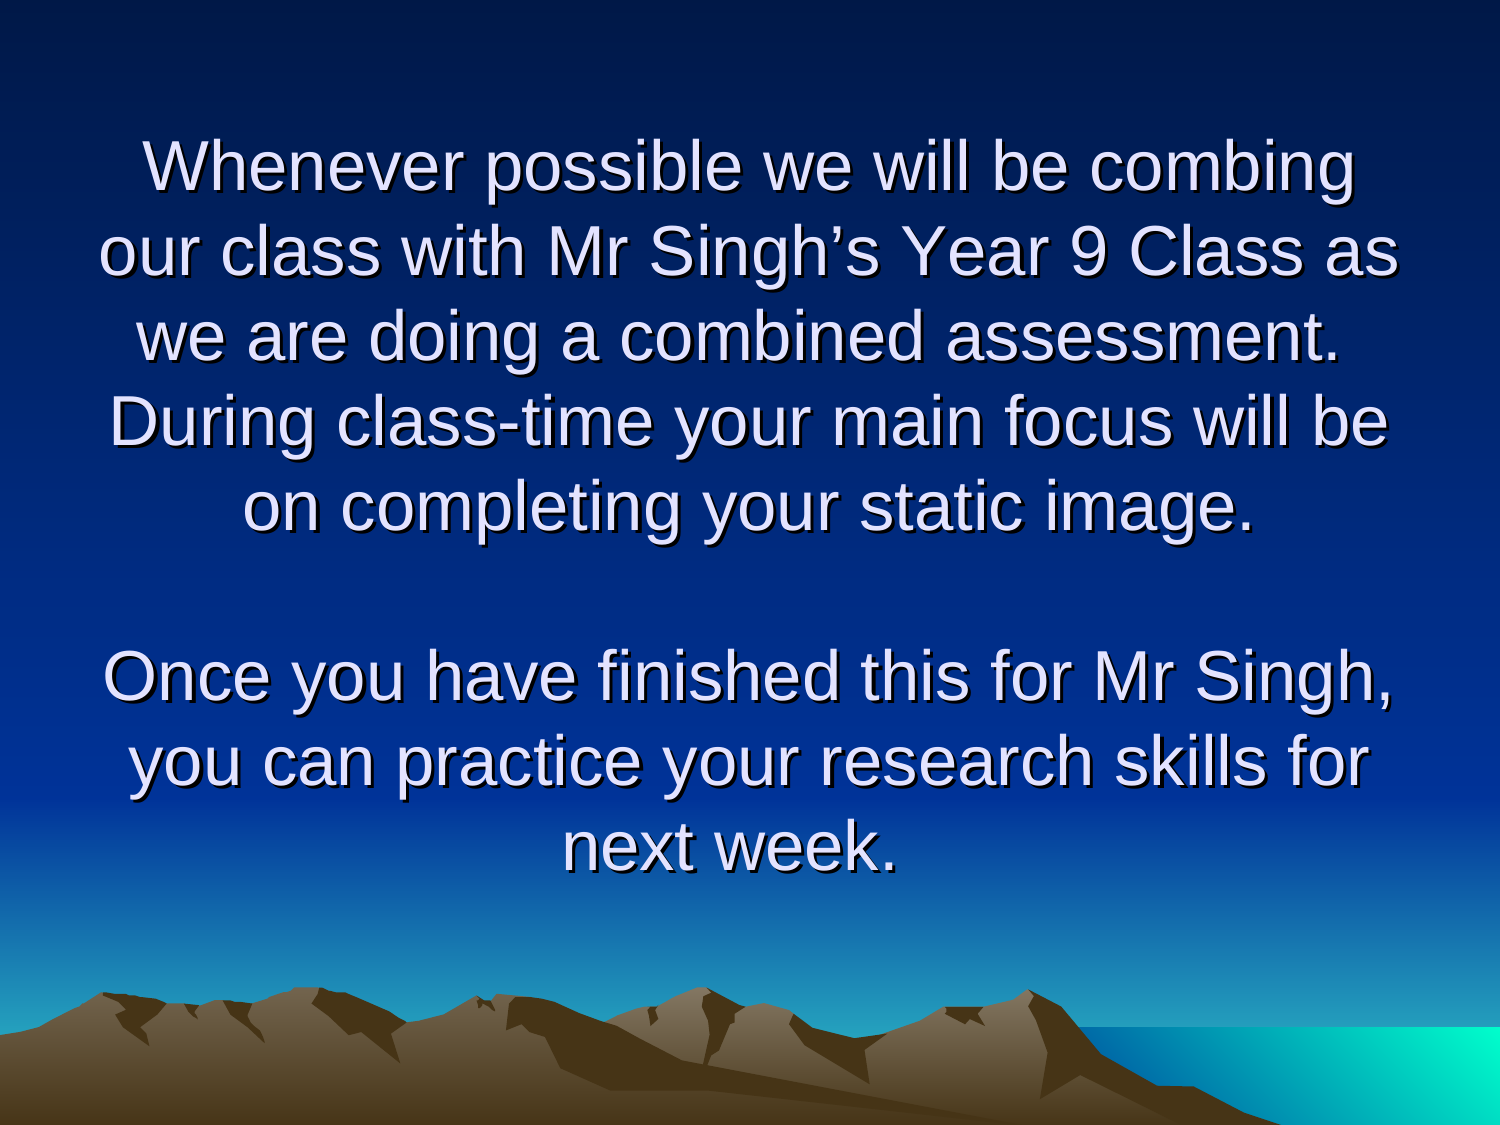

# Whenever possible we will be combing our class with Mr Singh’s Year 9 Class as we are doing a combined assessment. During class-time your main focus will be on completing your static image. Once you have finished this for Mr Singh, you can practice your research skills for next week.